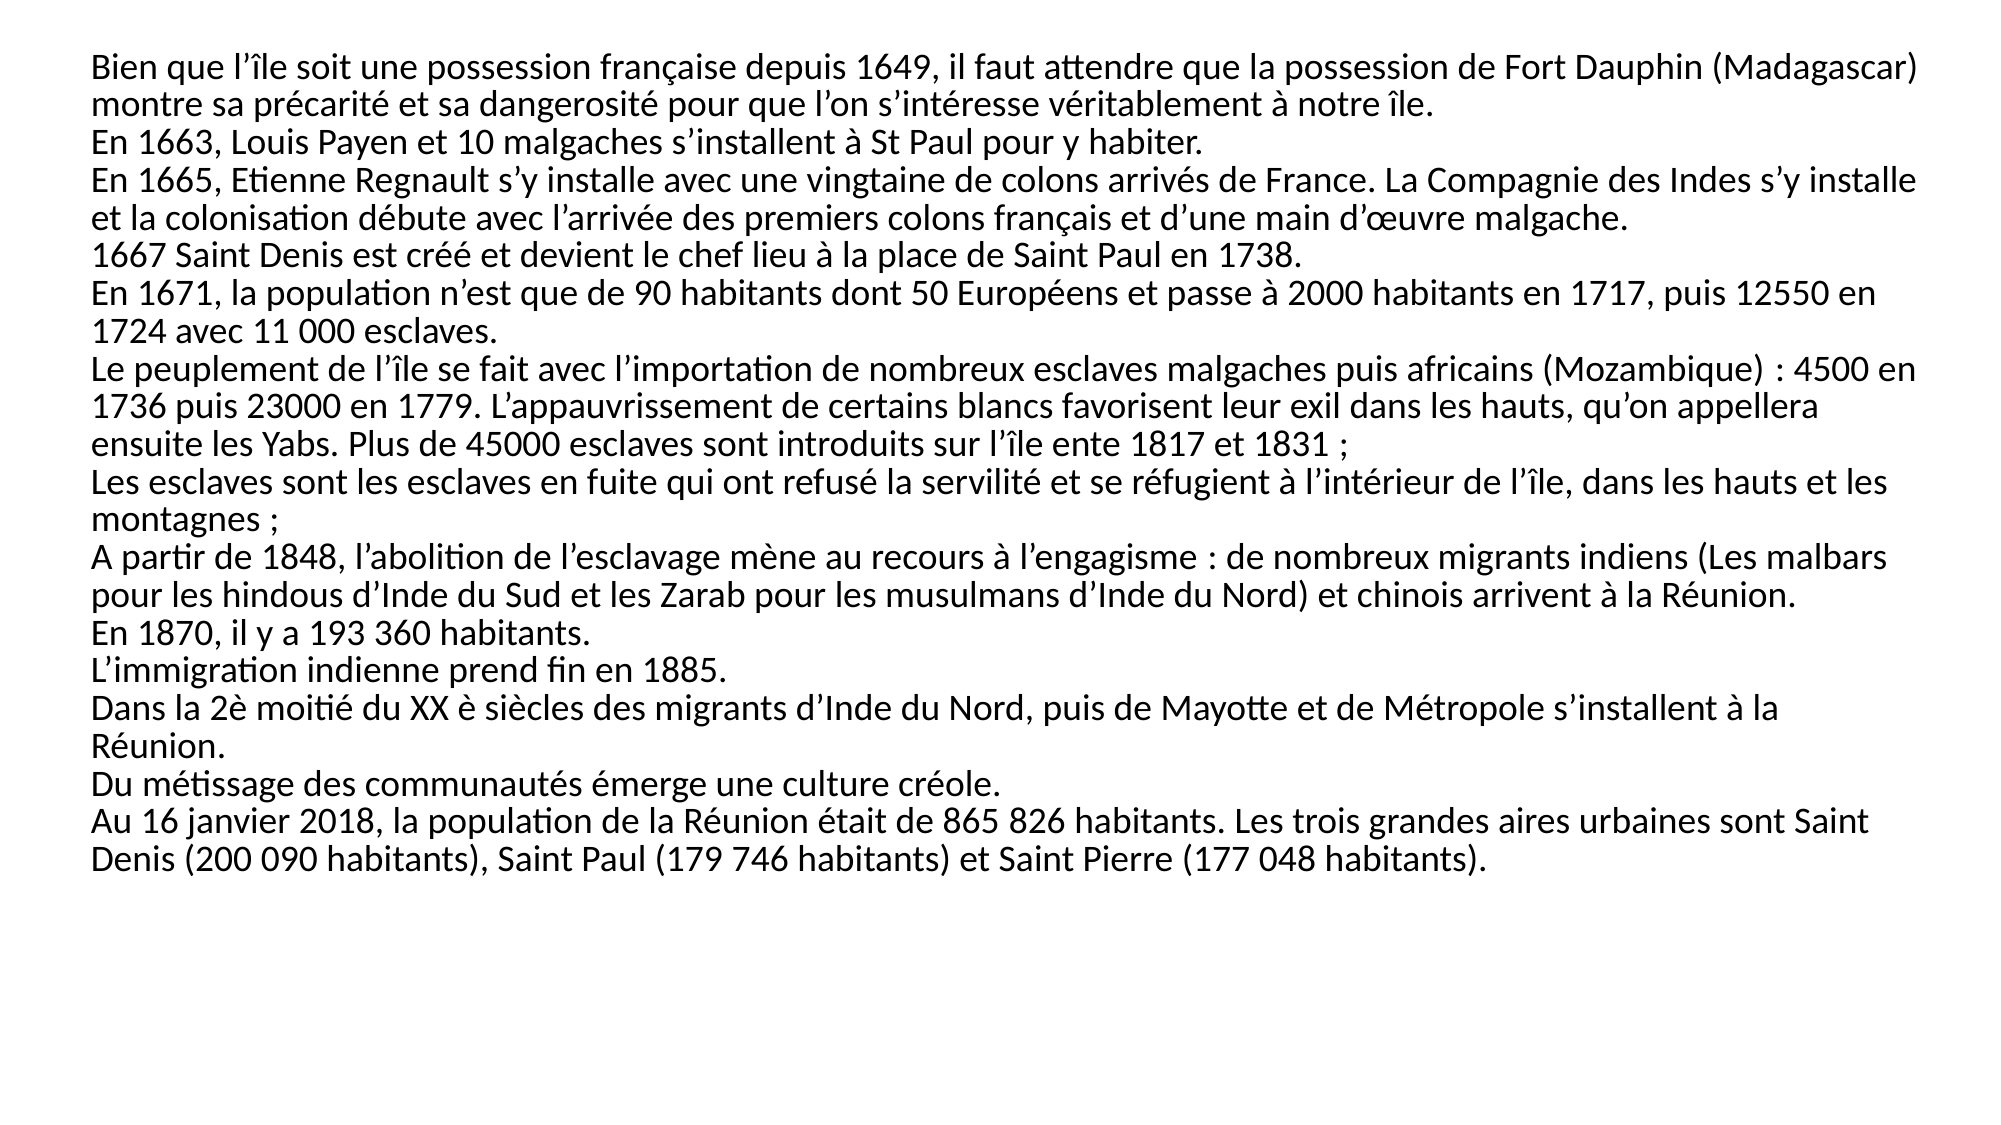

Bien que l’île soit une possession française depuis 1649, il faut attendre que la possession de Fort Dauphin (Madagascar) montre sa précarité et sa dangerosité pour que l’on s’intéresse véritablement à notre île.
En 1663, Louis Payen et 10 malgaches s’installent à St Paul pour y habiter.
En 1665, Etienne Regnault s’y installe avec une vingtaine de colons arrivés de France. La Compagnie des Indes s’y installe et la colonisation débute avec l’arrivée des premiers colons français et d’une main d’œuvre malgache.
1667 Saint Denis est créé et devient le chef lieu à la place de Saint Paul en 1738.
En 1671, la population n’est que de 90 habitants dont 50 Européens et passe à 2000 habitants en 1717, puis 12550 en 1724 avec 11 000 esclaves.
Le peuplement de l’île se fait avec l’importation de nombreux esclaves malgaches puis africains (Mozambique) : 4500 en 1736 puis 23000 en 1779. L’appauvrissement de certains blancs favorisent leur exil dans les hauts, qu’on appellera ensuite les Yabs. Plus de 45000 esclaves sont introduits sur l’île ente 1817 et 1831 ;
Les esclaves sont les esclaves en fuite qui ont refusé la servilité et se réfugient à l’intérieur de l’île, dans les hauts et les montagnes ;
A partir de 1848, l’abolition de l’esclavage mène au recours à l’engagisme : de nombreux migrants indiens (Les malbars pour les hindous d’Inde du Sud et les Zarab pour les musulmans d’Inde du Nord) et chinois arrivent à la Réunion.
En 1870, il y a 193 360 habitants.
L’immigration indienne prend fin en 1885.
Dans la 2è moitié du XX è siècles des migrants d’Inde du Nord, puis de Mayotte et de Métropole s’installent à la Réunion.
Du métissage des communautés émerge une culture créole.
Au 16 janvier 2018, la population de la Réunion était de 865 826 habitants. Les trois grandes aires urbaines sont Saint Denis (200 090 habitants), Saint Paul (179 746 habitants) et Saint Pierre (177 048 habitants).